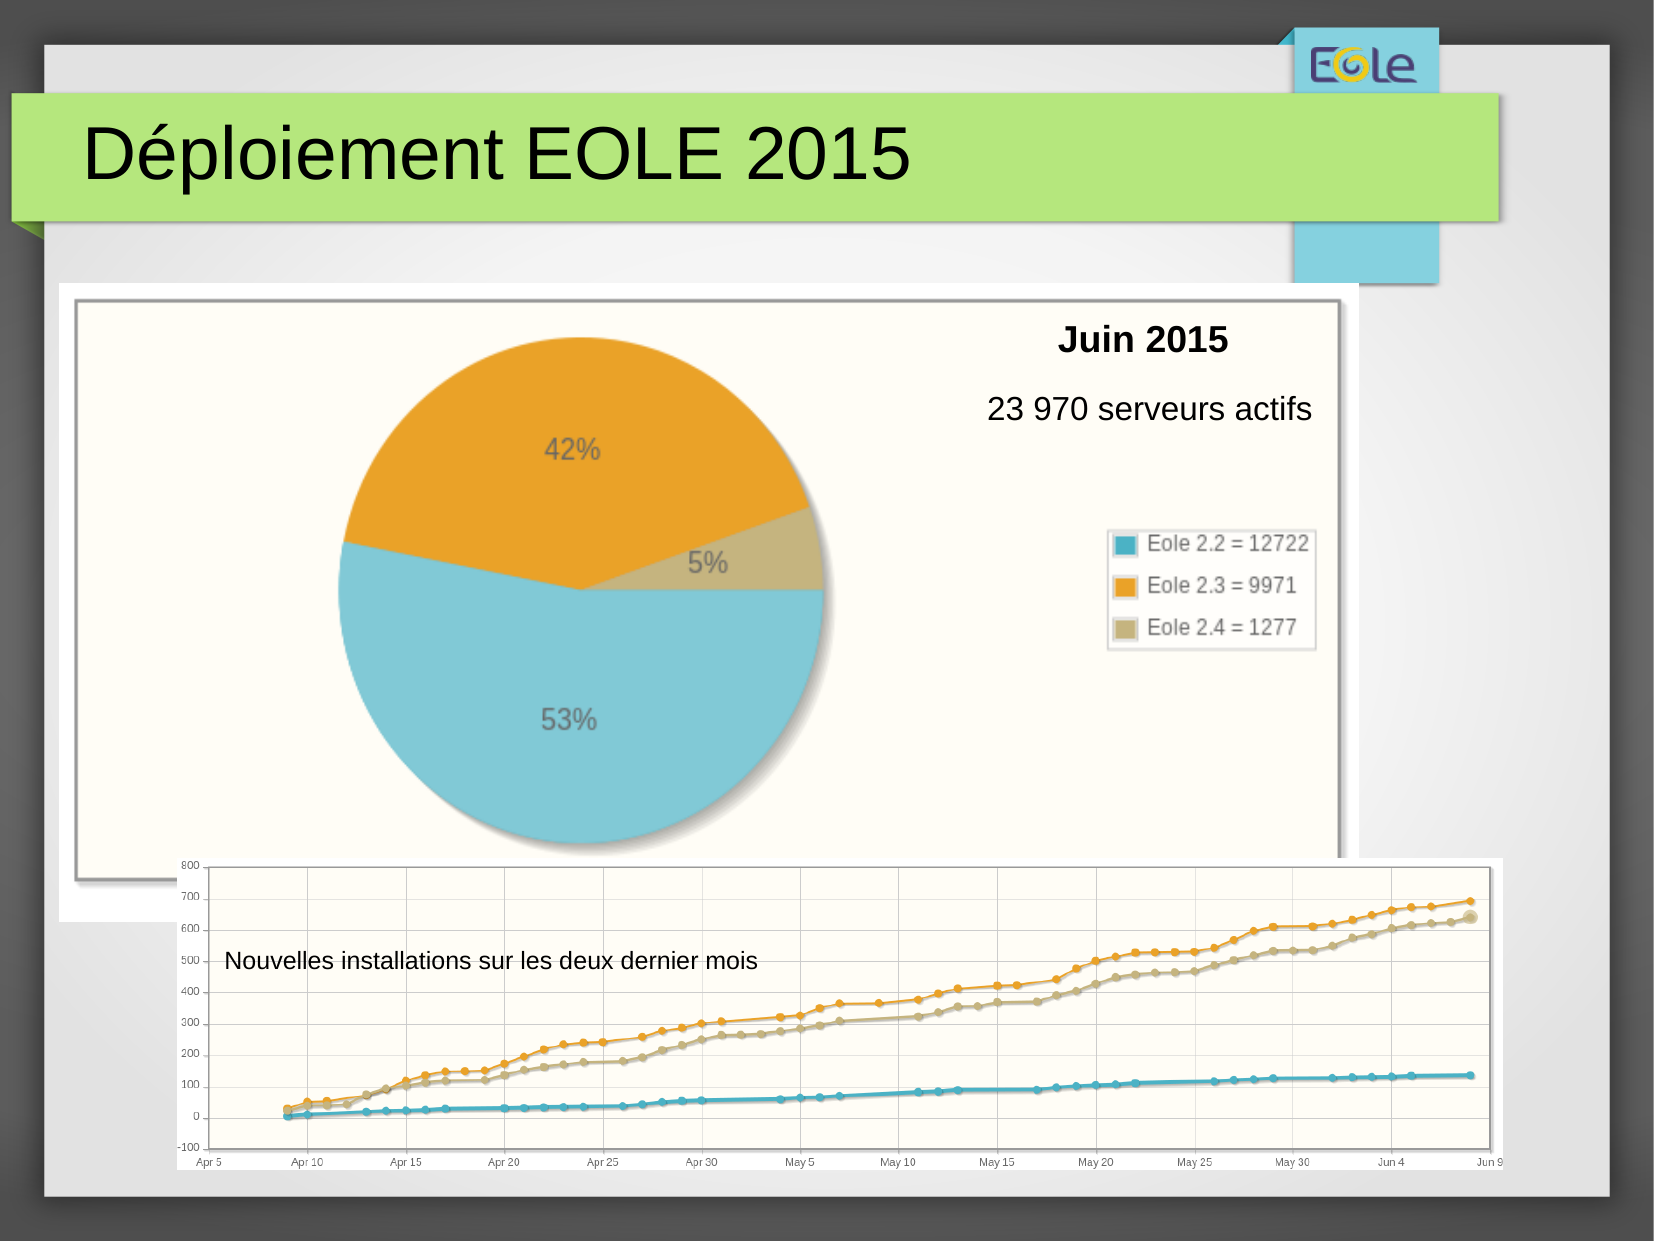

# Déploiement EOLE 2015
Juin 2015
23 970 serveurs actifs
Nouvelles installations sur les deux dernier mois